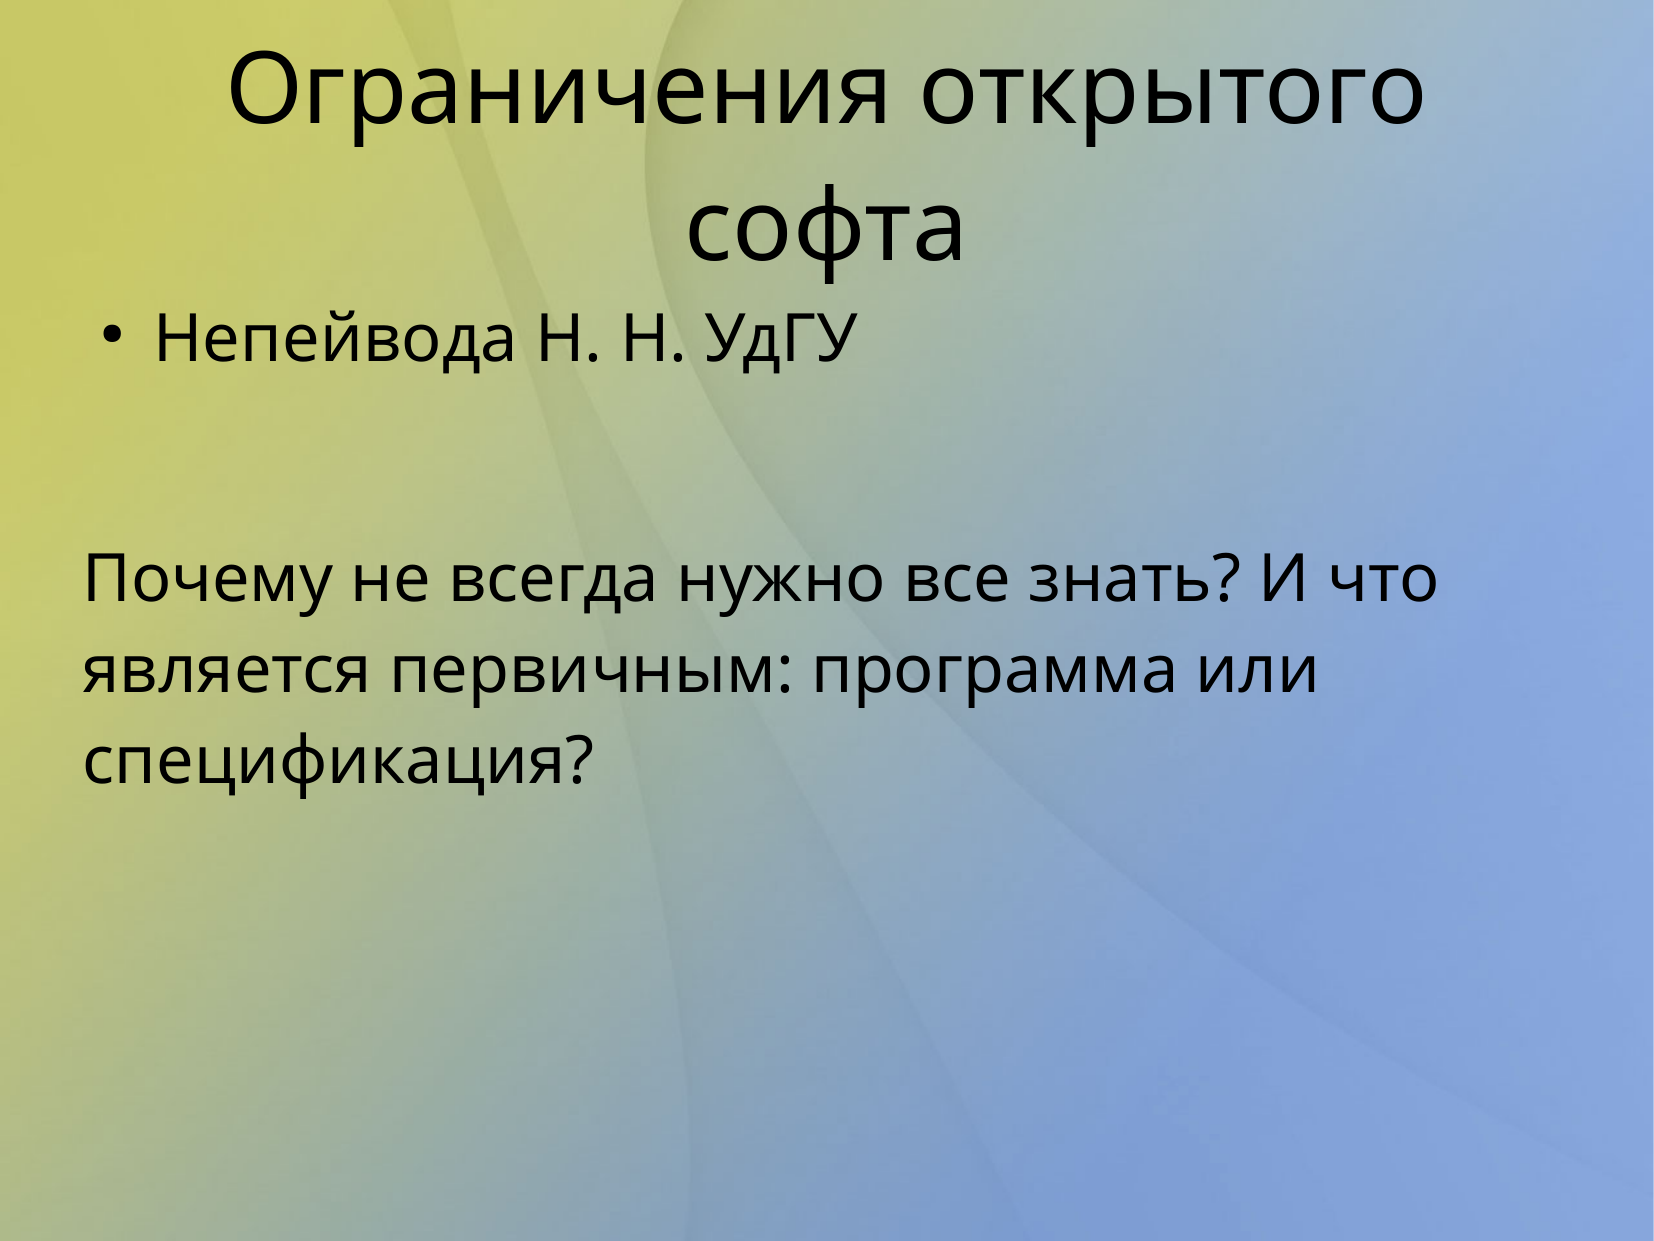

# Ограничения открытого софта
Непейвода Н. Н. УдГУ
Почему не всегда нужно все знать? И что является первичным: программа или спецификация?